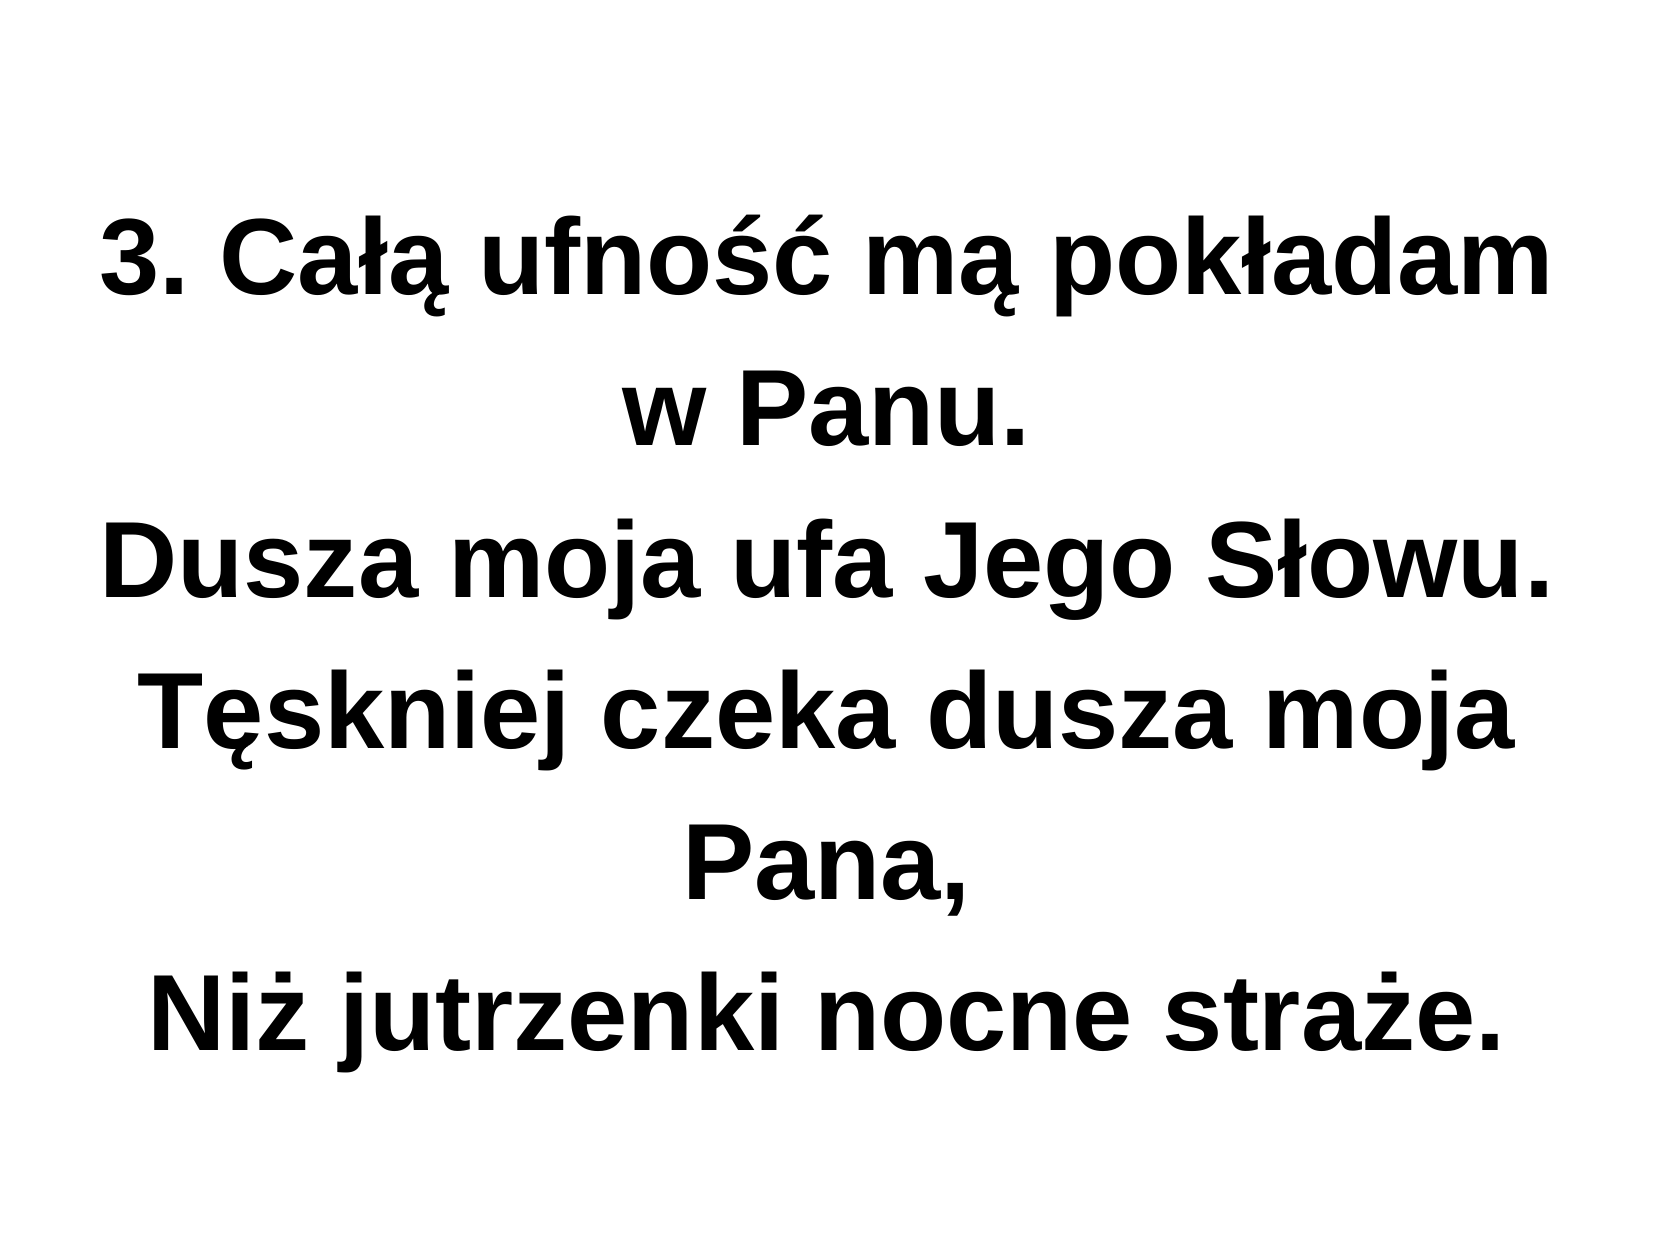

# 3. Całą ufność mą pokładam
w Panu.
Dusza moja ufa Jego Słowu.
Tęskniej czeka dusza moja Pana,
Niż jutrzenki nocne straże.